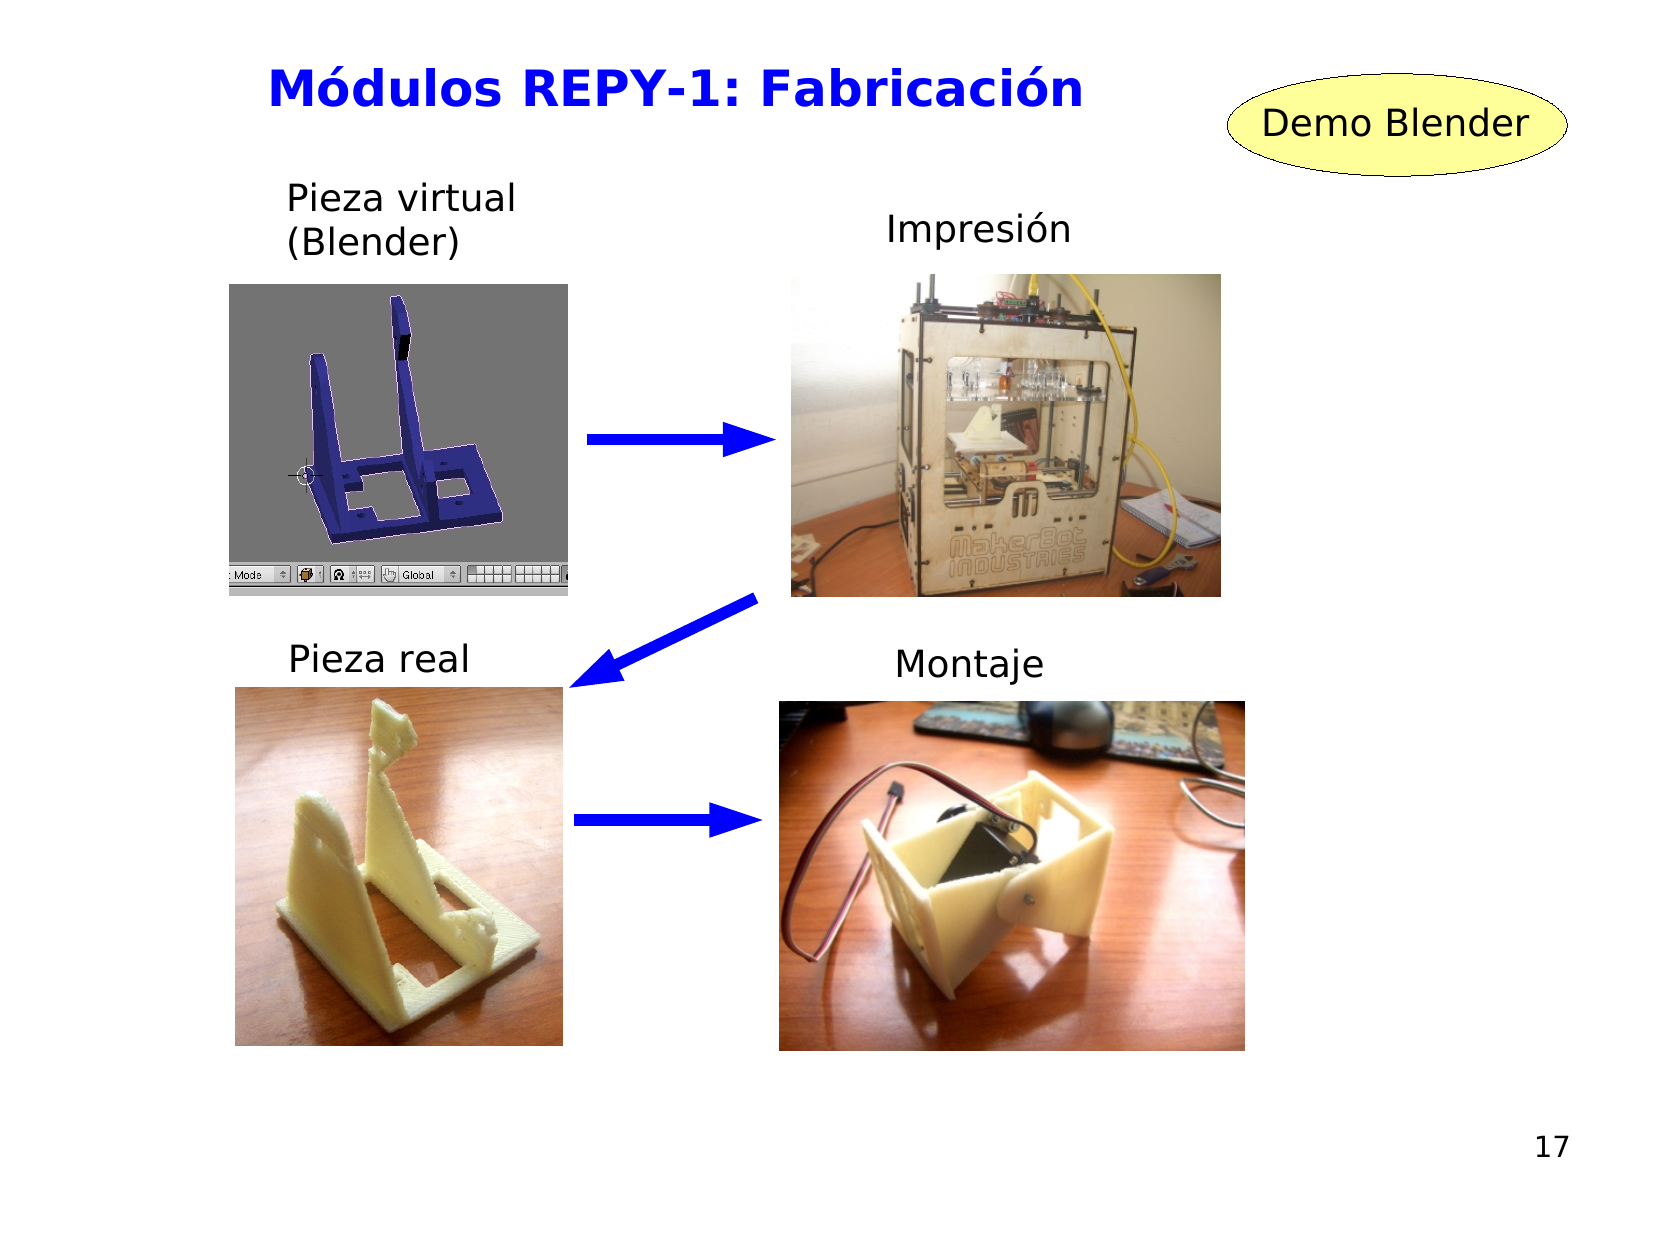

Módulos REPY-1: Fabricación
Demo Blender
Pieza virtual (Blender)
Impresión
Pieza real
Montaje
17